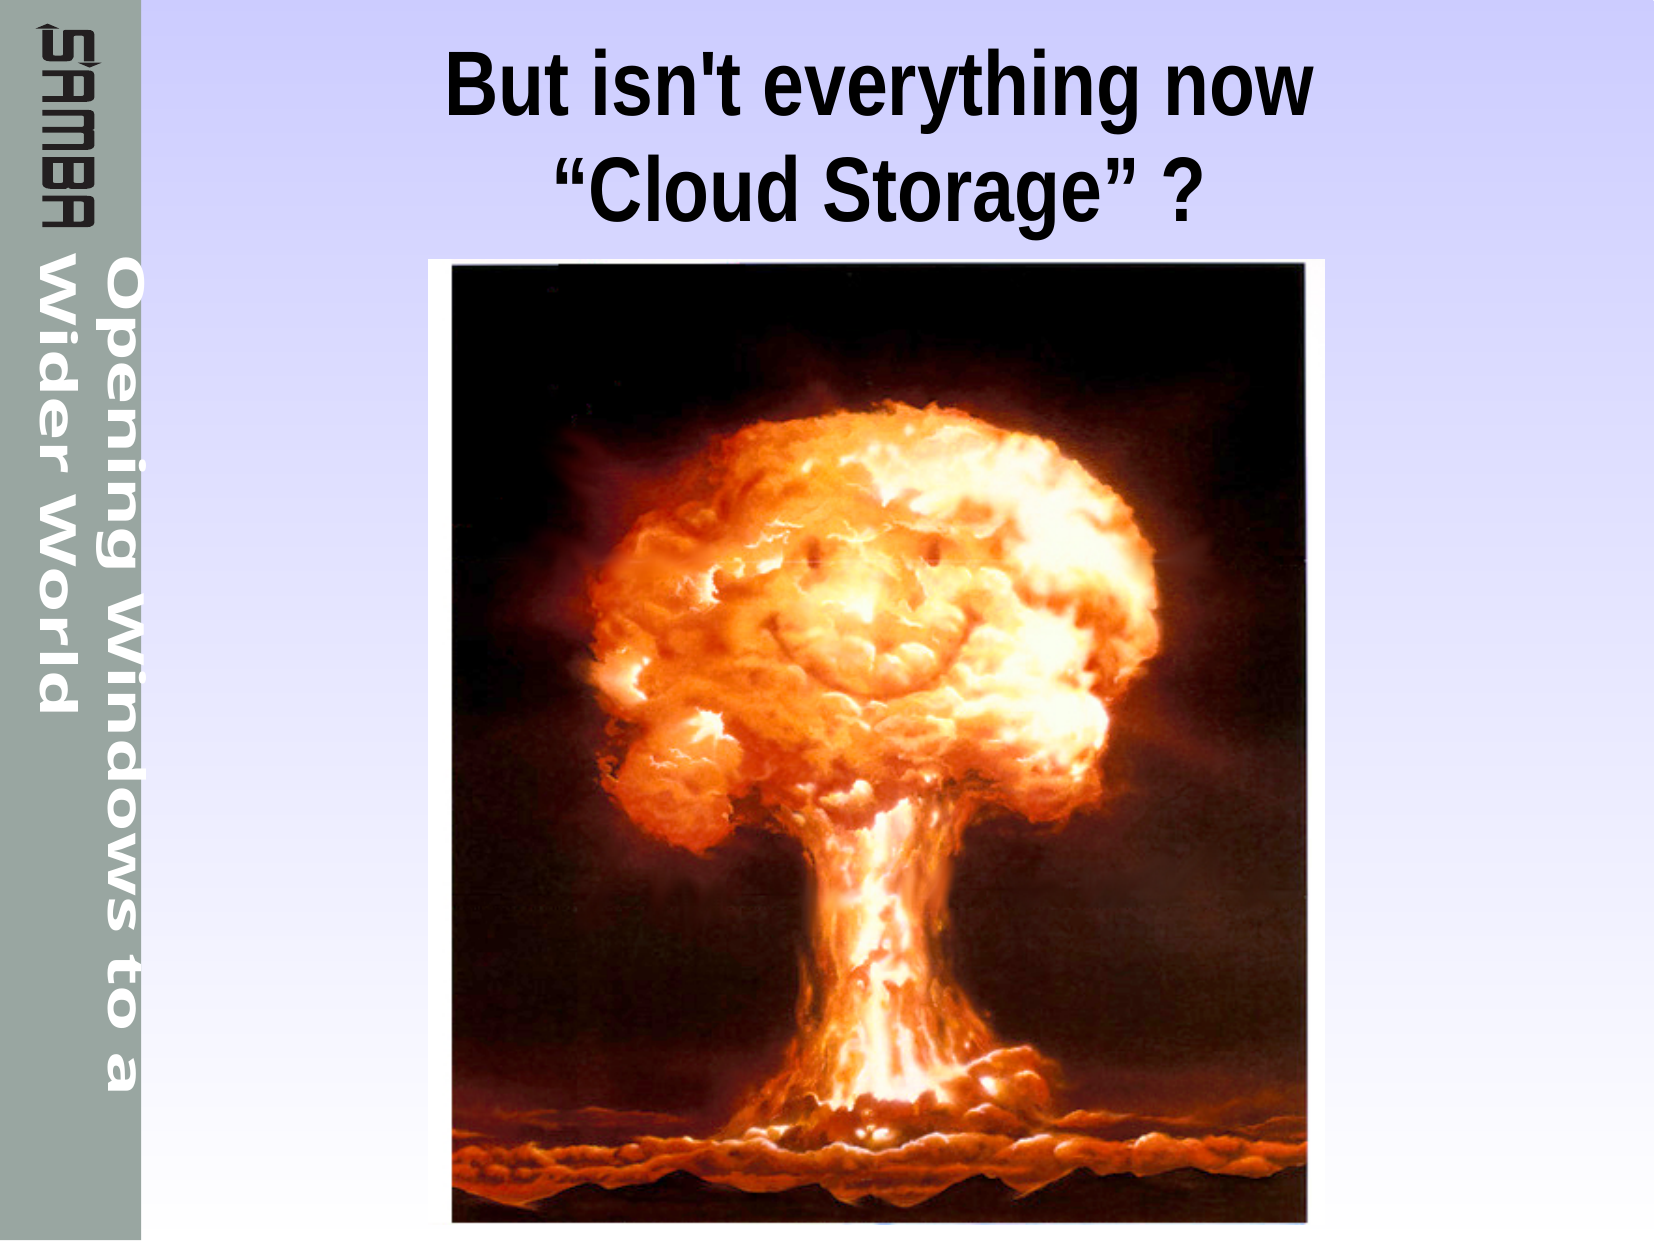

# But isn't everything now “Cloud Storage” ?